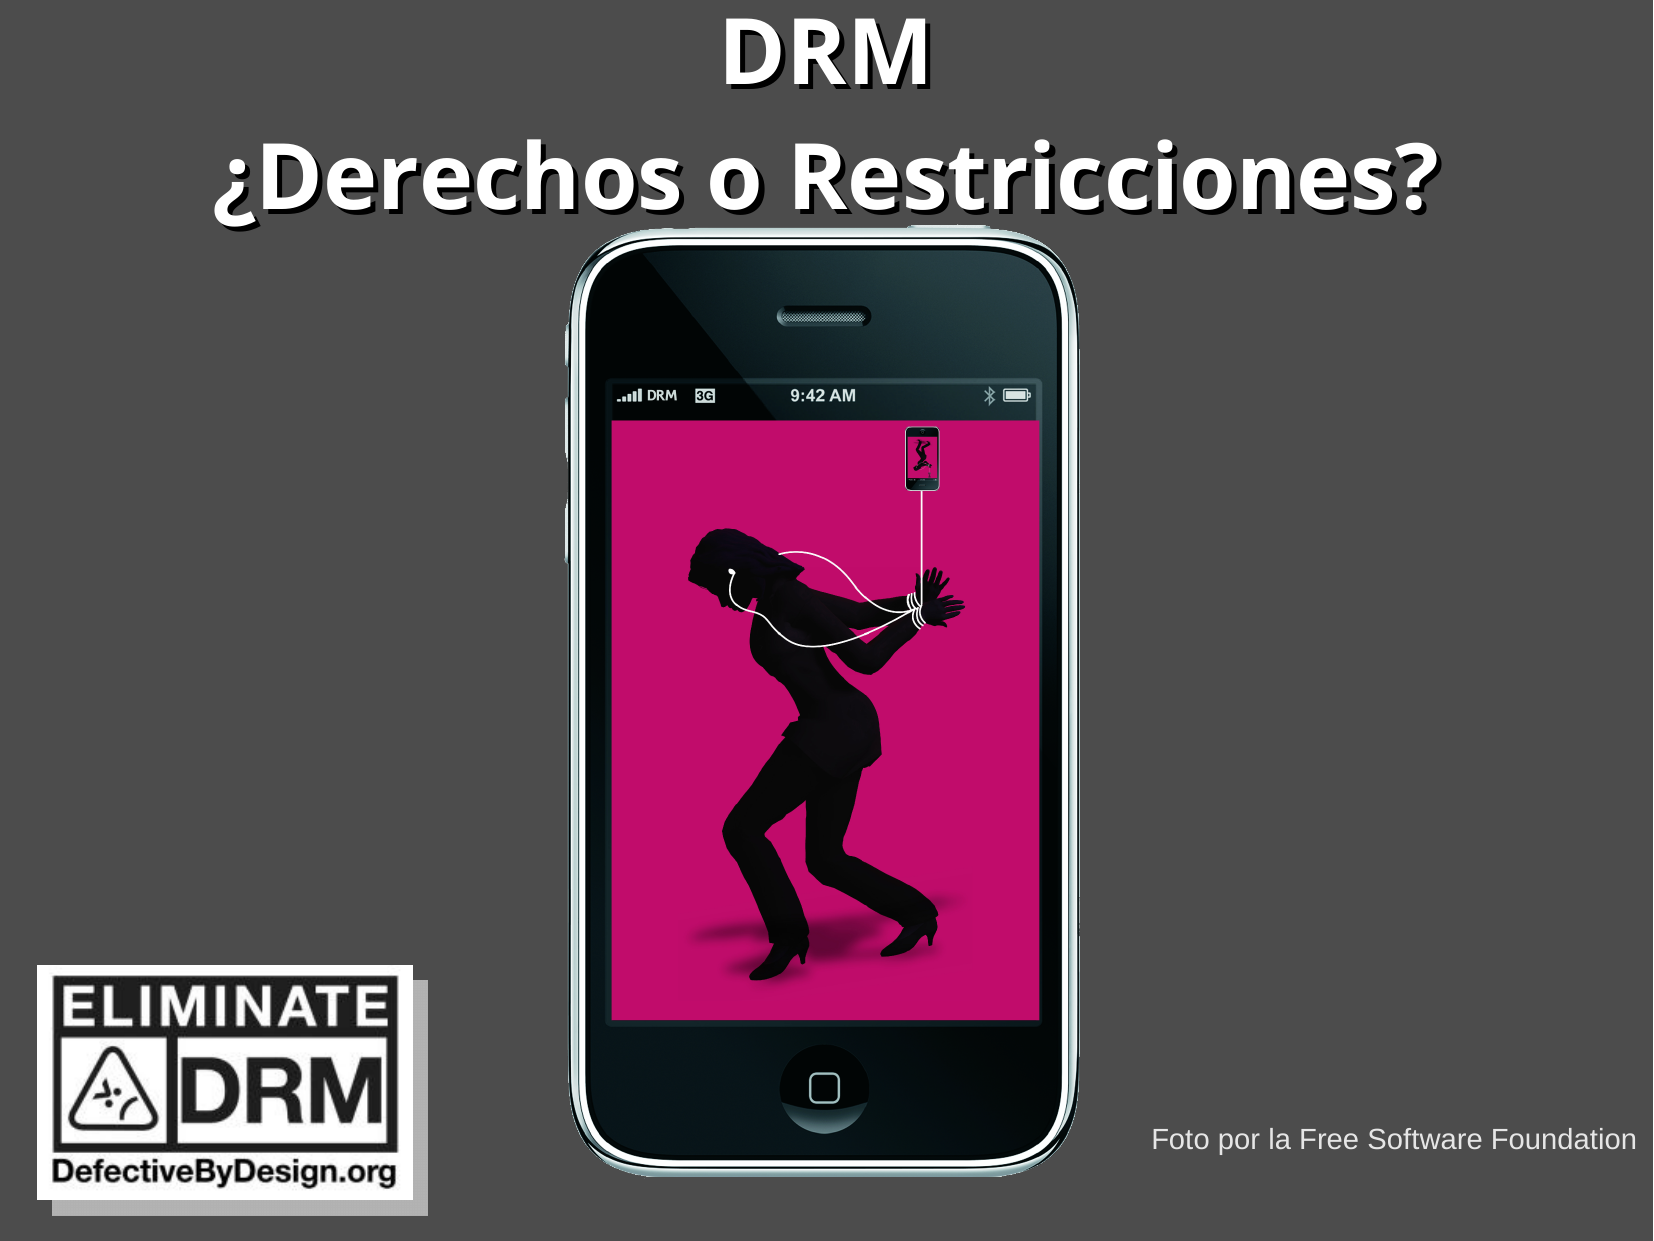

# DRM ¿Derechos o Restricciones?
Foto por la Free Software Foundation